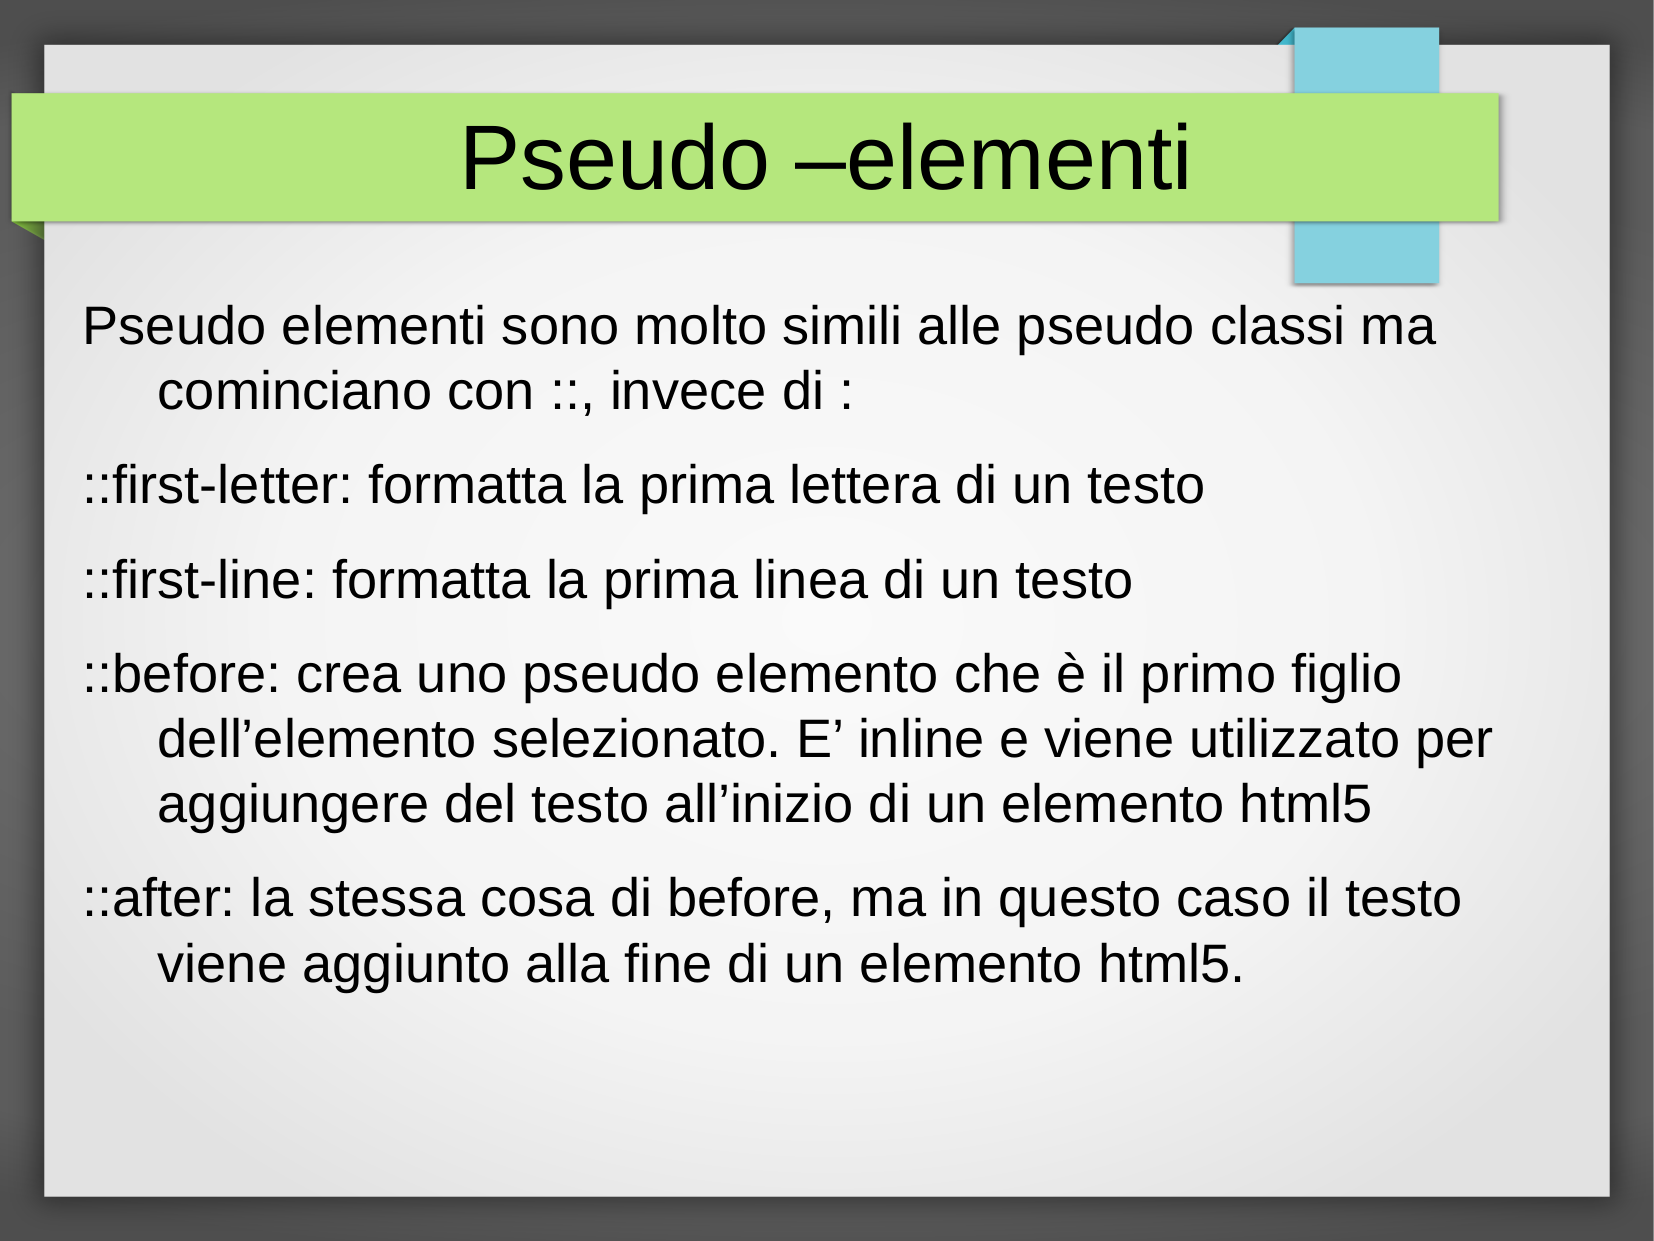

# Pseudo –elementi
Pseudo elementi sono molto simili alle pseudo classi ma cominciano con ::, invece di :
::first-letter: formatta la prima lettera di un testo
::first-line: formatta la prima linea di un testo
::before: crea uno pseudo elemento che è il primo figlio dell’elemento selezionato. E’ inline e viene utilizzato per aggiungere del testo all’inizio di un elemento html5
::after: la stessa cosa di before, ma in questo caso il testo viene aggiunto alla fine di un elemento html5.